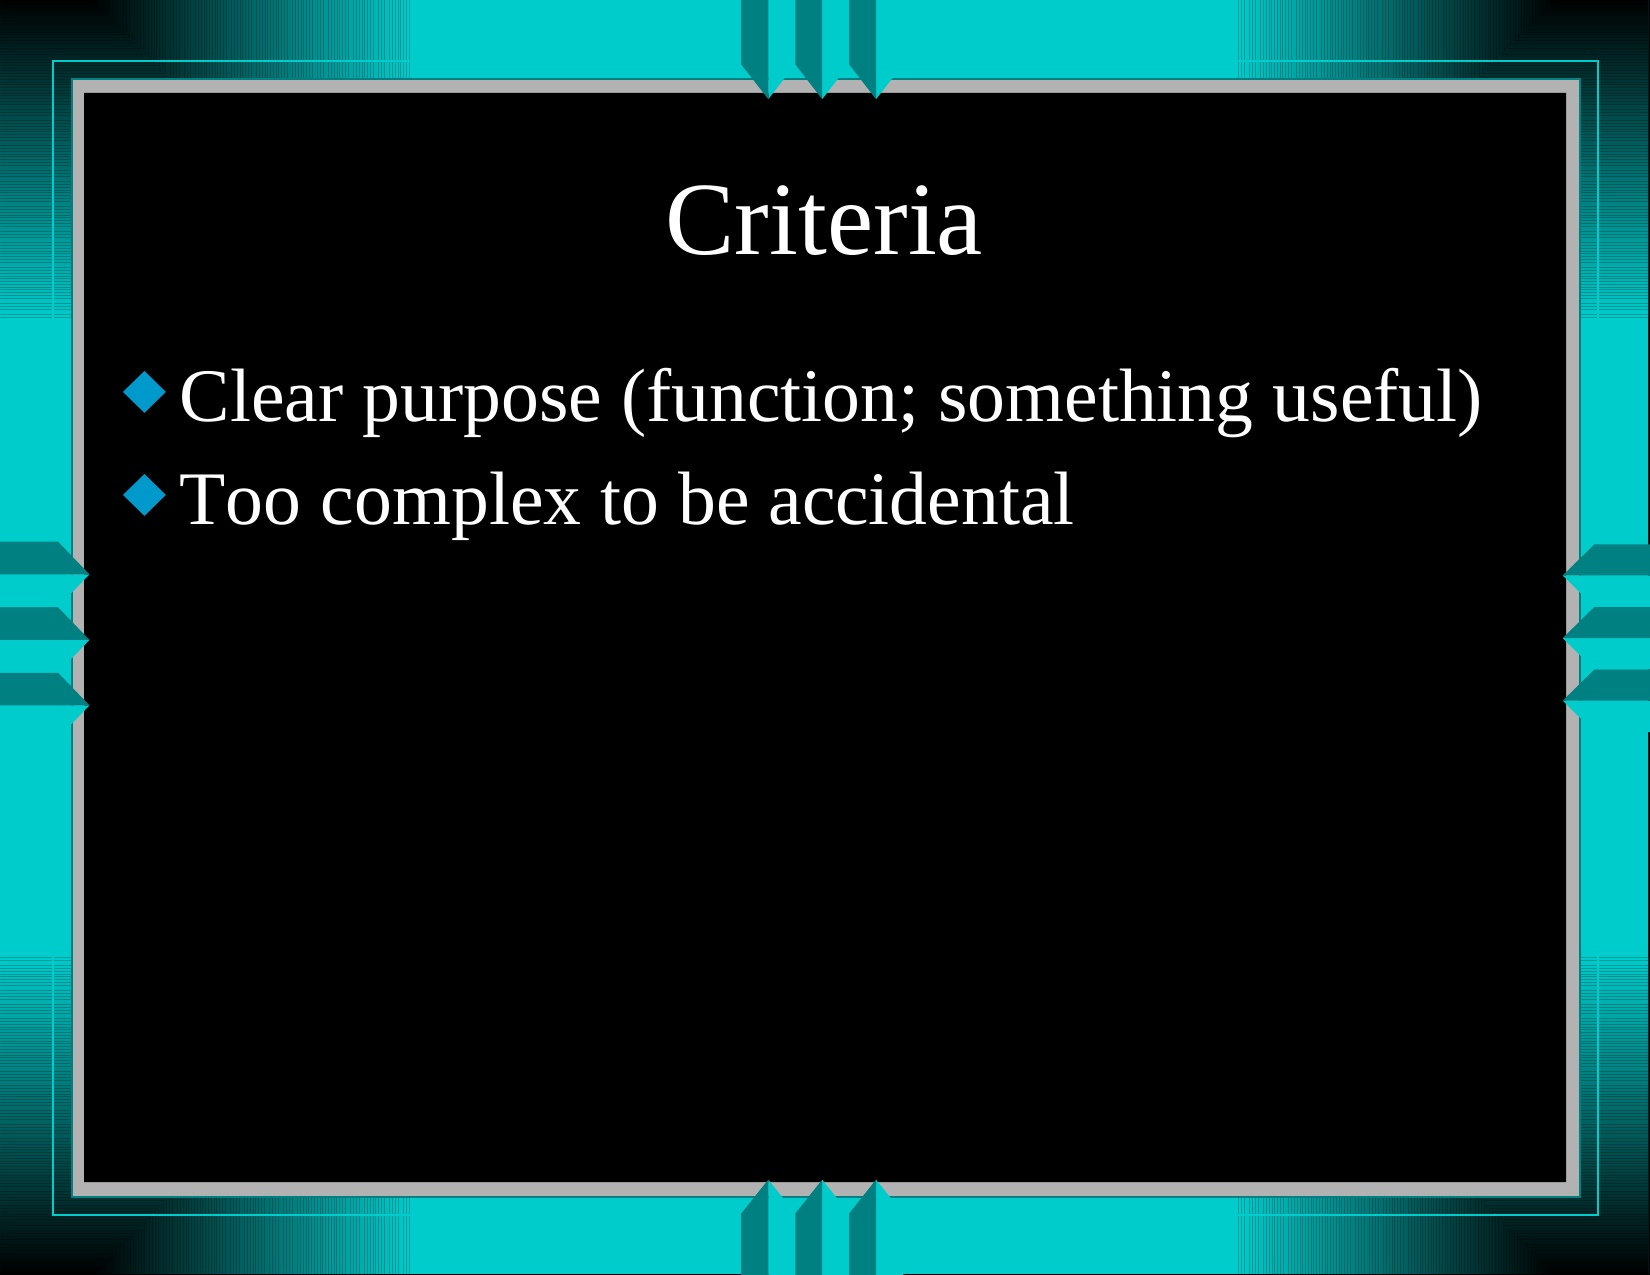

# Criteria
Clear purpose (function; something useful)
Too complex to be accidental